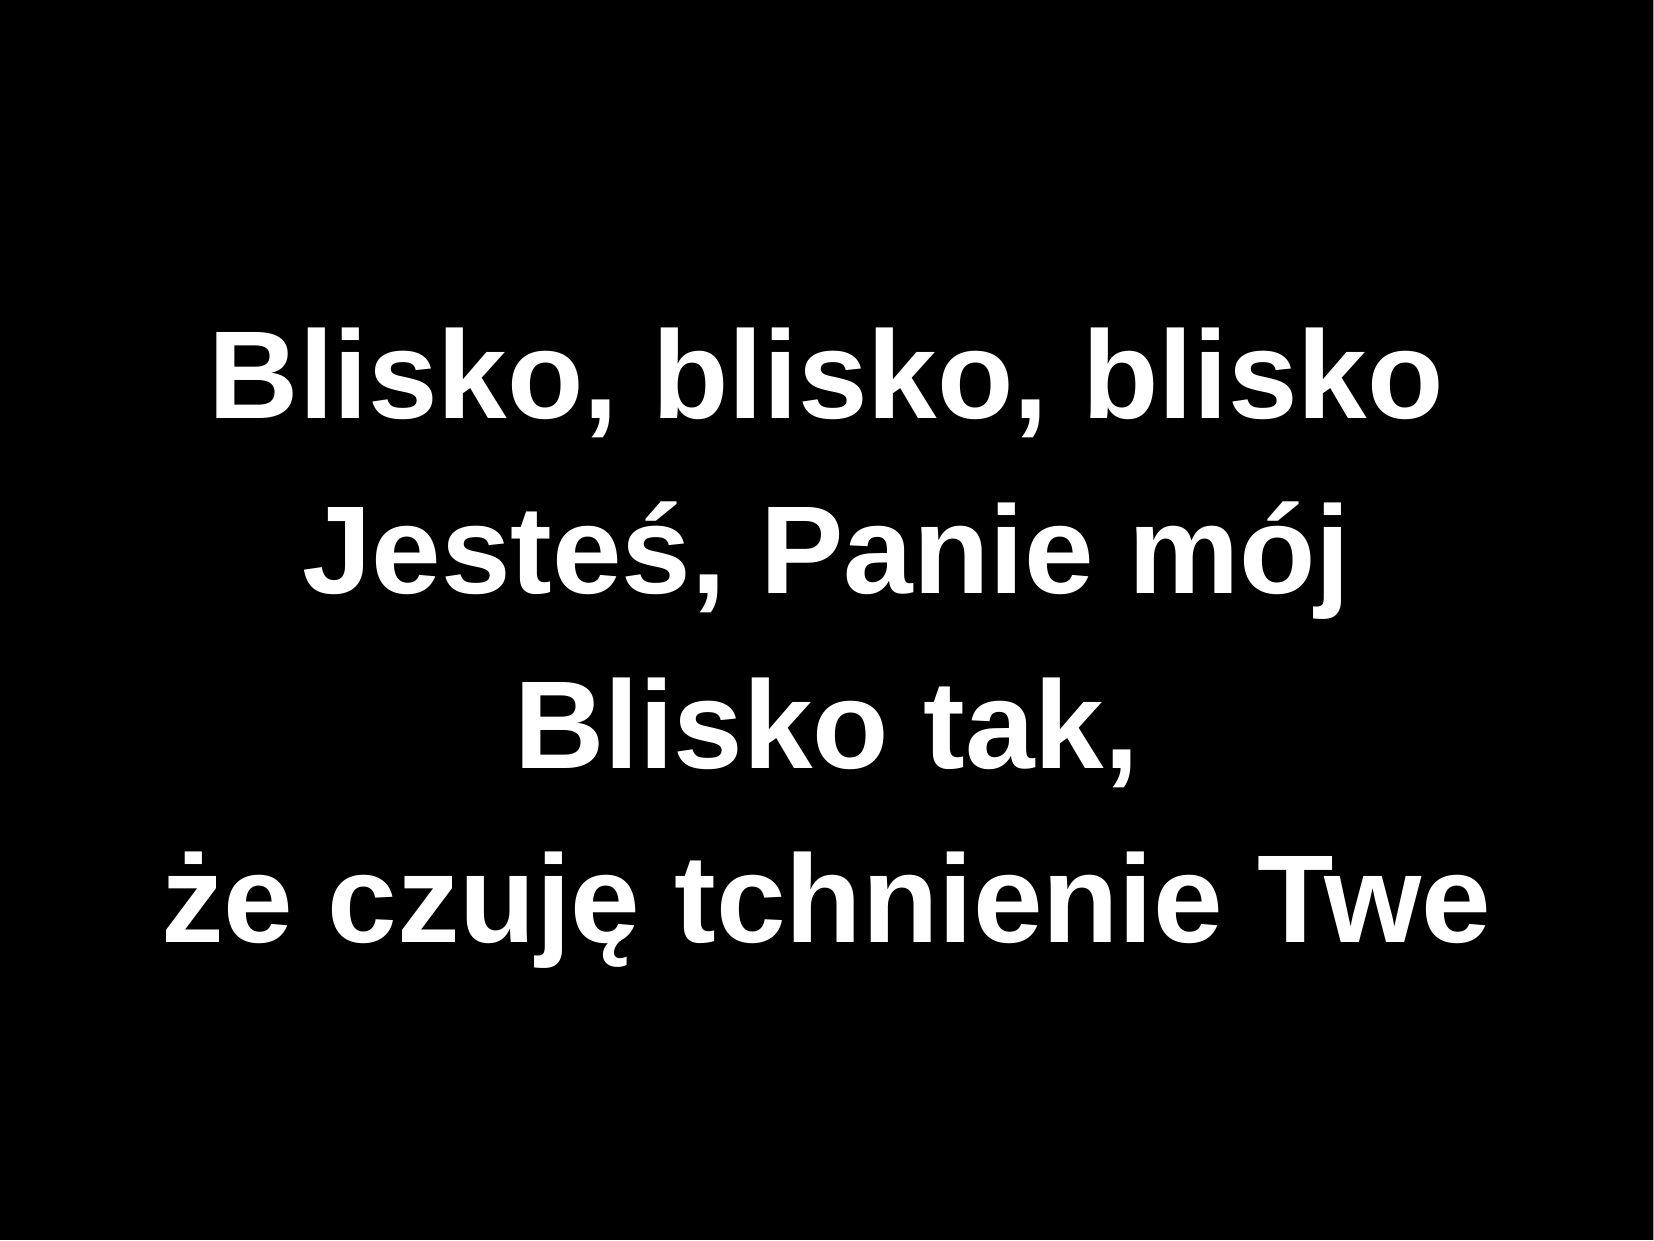

# Blisko, blisko, blisko
Jesteś, Panie mój
Blisko tak,
że czuję tchnienie Twe